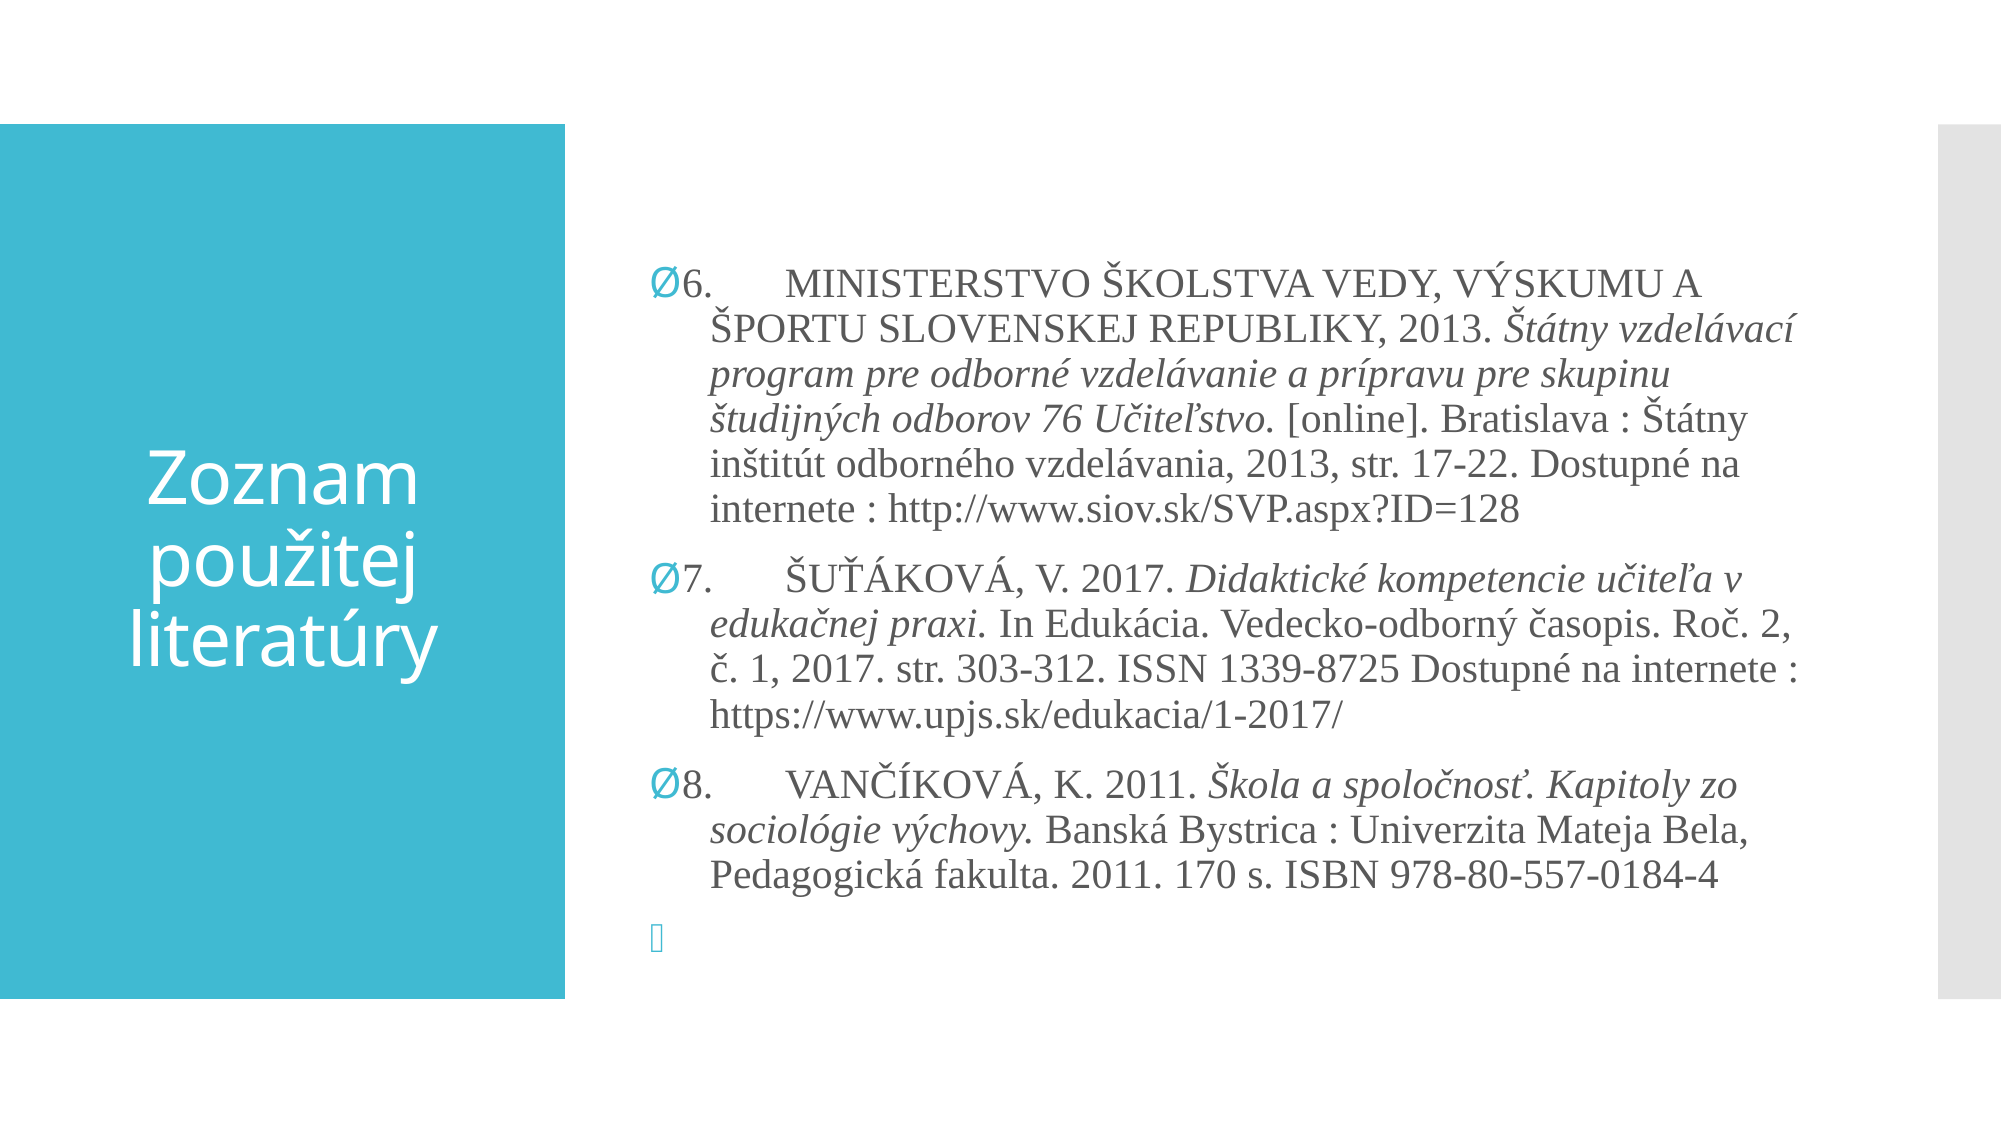

6.	MINISTERSTVO ŠKOLSTVA VEDY, VÝSKUMU A ŠPORTU SLOVENSKEJ REPUBLIKY, 2013. Štátny vzdelávací program pre odborné vzdelávanie a prípravu pre skupinu študijných odborov 76 Učiteľstvo. [online]. Bratislava : Štátny inštitút odborného vzdelávania, 2013, str. 17-22. Dostupné na internete : http://www.siov.sk/SVP.aspx?ID=128
7.	ŠUŤÁKOVÁ, V. 2017. Didaktické kompetencie učiteľa v edukačnej praxi. In Edukácia. Vedecko-odborný časopis. Roč. 2, č. 1, 2017. str. 303-312. ISSN 1339-8725 Dostupné na internete : https://www.upjs.sk/edukacia/1-2017/
8.	VANČÍKOVÁ, K. 2011. Škola a spoločnosť. Kapitoly zo sociológie výchovy. Banská Bystrica : Univerzita Mateja Bela, Pedagogická fakulta. 2011. 170 s. ISBN 978-80-557-0184-4
# Zoznam použitej literatúry